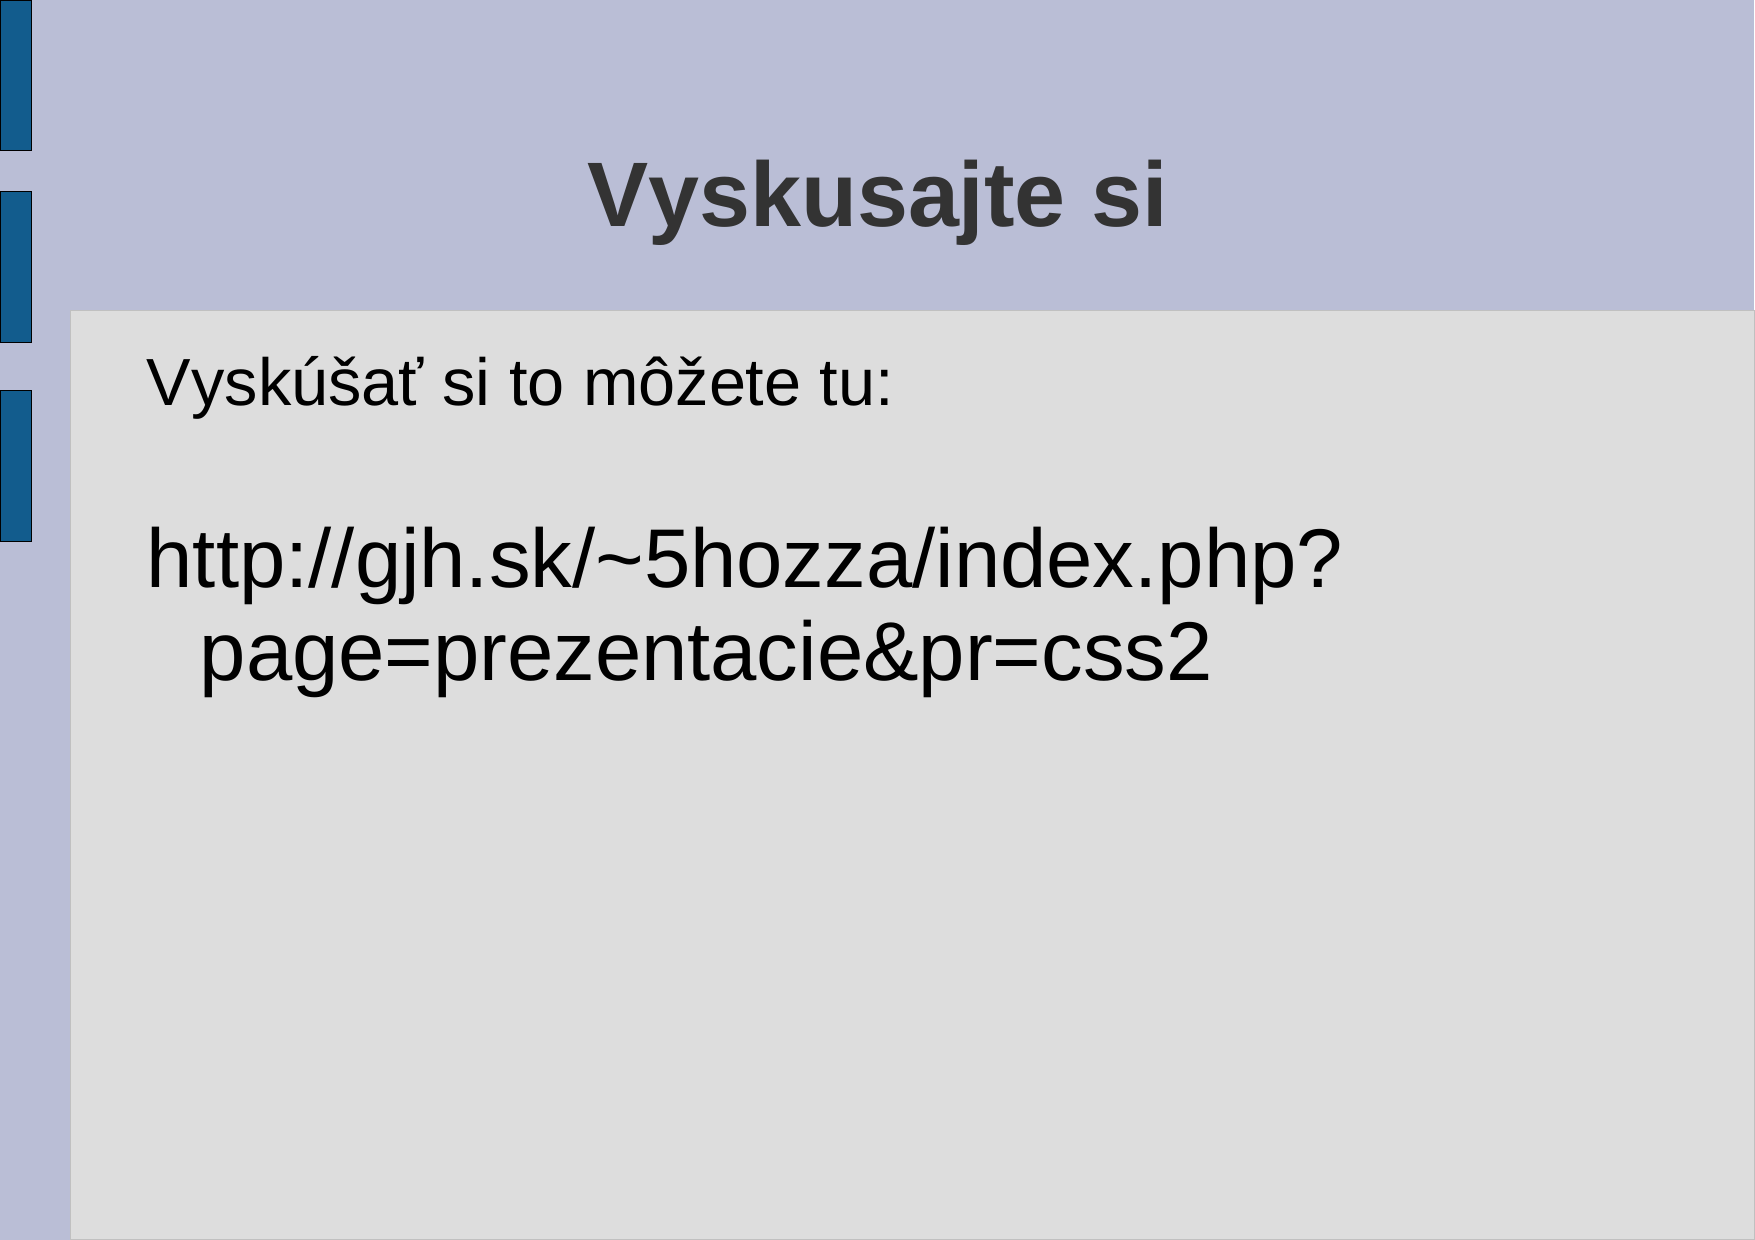

# Vyskusajte si
Vyskúšať si to môžete tu:
http://gjh.sk/~5hozza/index.php?page=prezentacie&pr=css2